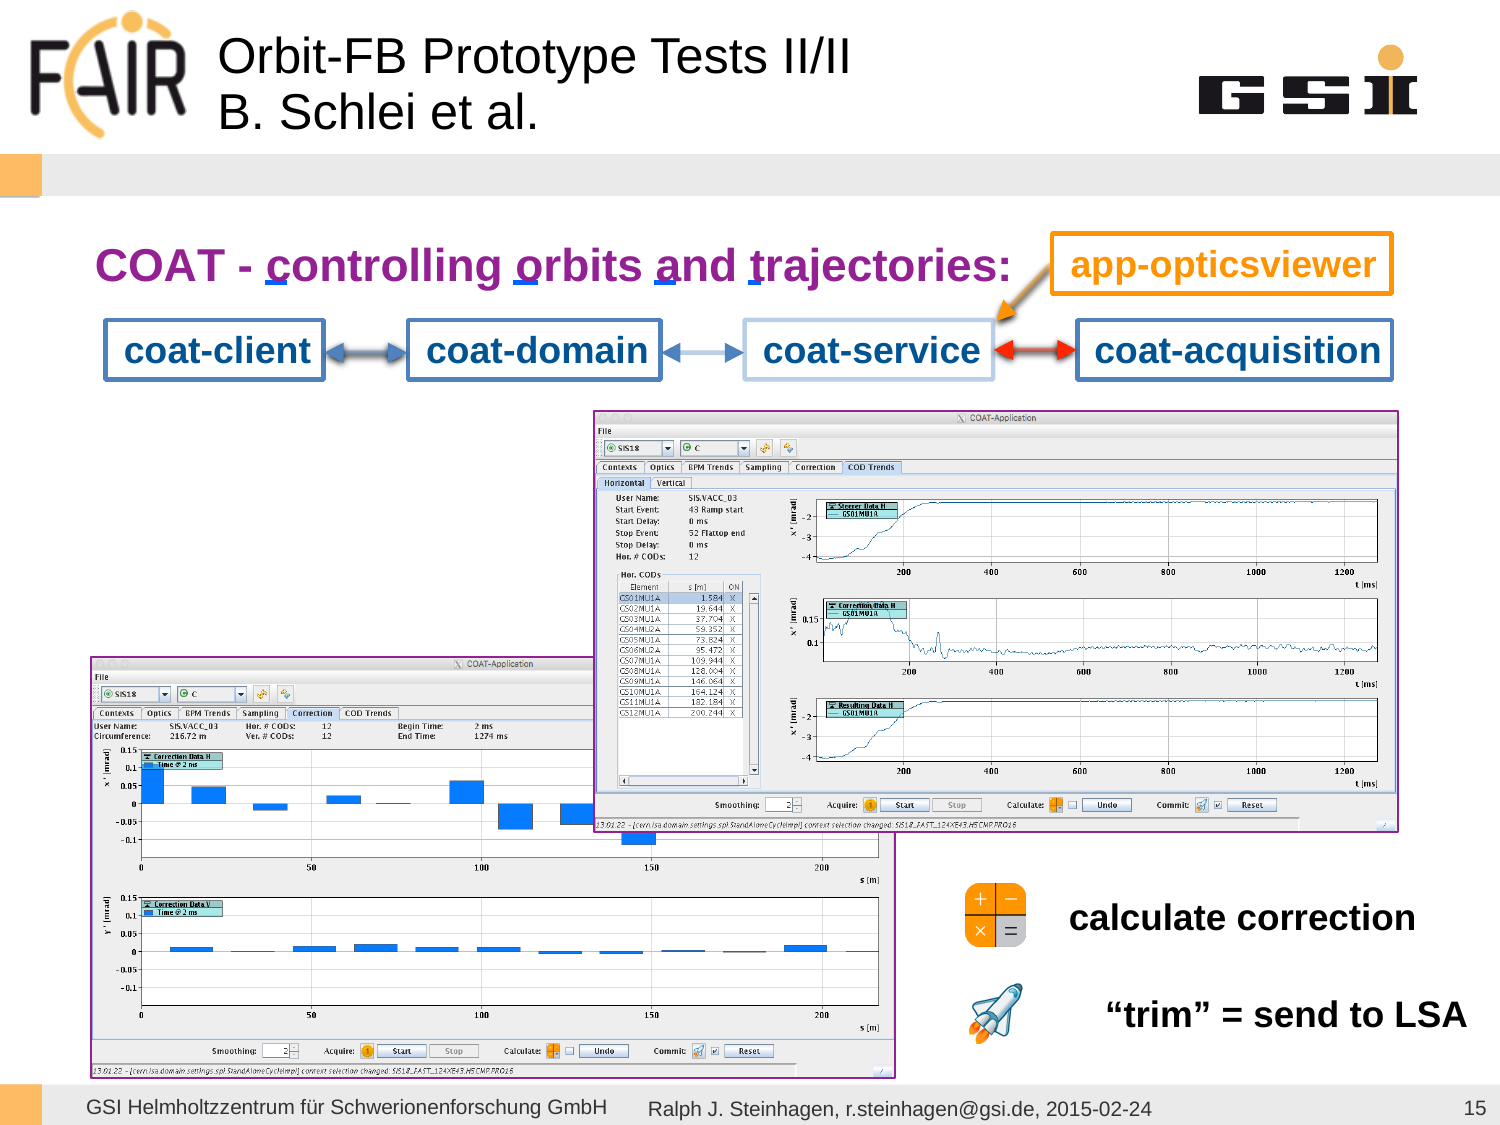

# Orbit-FB Prototype Tests II/II B. Schlei et al.
COAT - controlling orbits and trajectories:
app-opticsviewer
coat-client
coat-domain
coat-service
coat-acquisition
calculate correction
“trim” = send to LSA